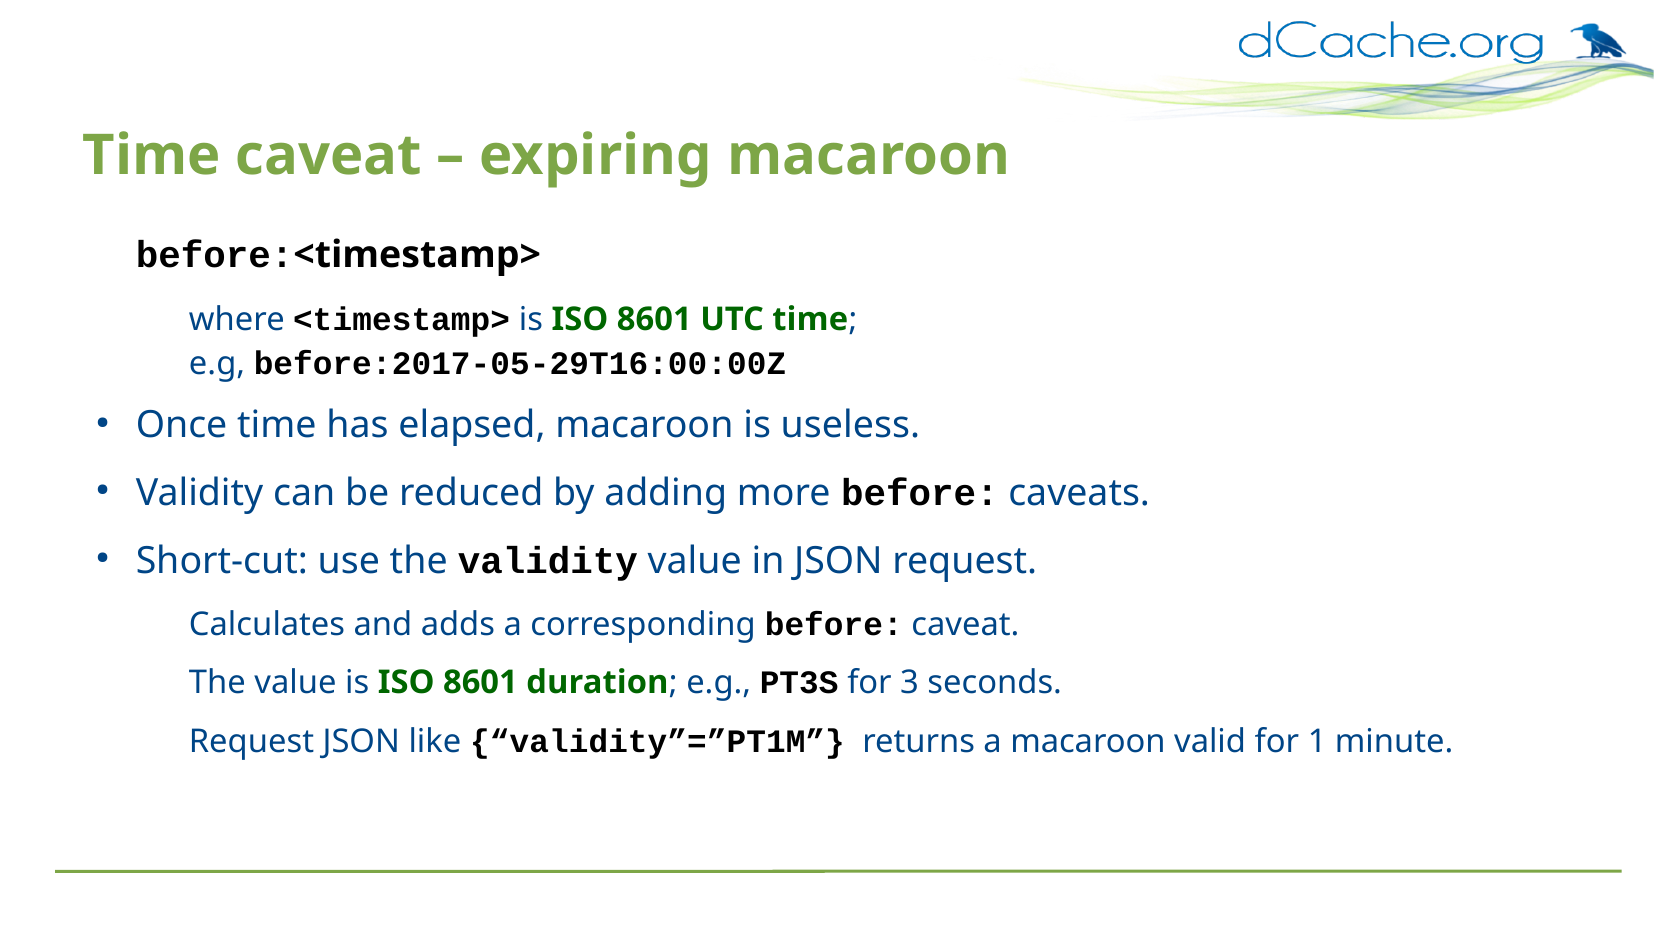

# Time caveat – expiring macaroon
before:<timestamp>
where <timestamp> is ISO 8601 UTC time;
e.g, before:2017-05-29T16:00:00Z
Once time has elapsed, macaroon is useless.
Validity can be reduced by adding more before: caveats.
Short-cut: use the validity value in JSON request.
Calculates and adds a corresponding before: caveat.
The value is ISO 8601 duration; e.g., PT3S for 3 seconds.
Request JSON like {“validity”=”PT1M”} returns a macaroon valid for 1 minute.